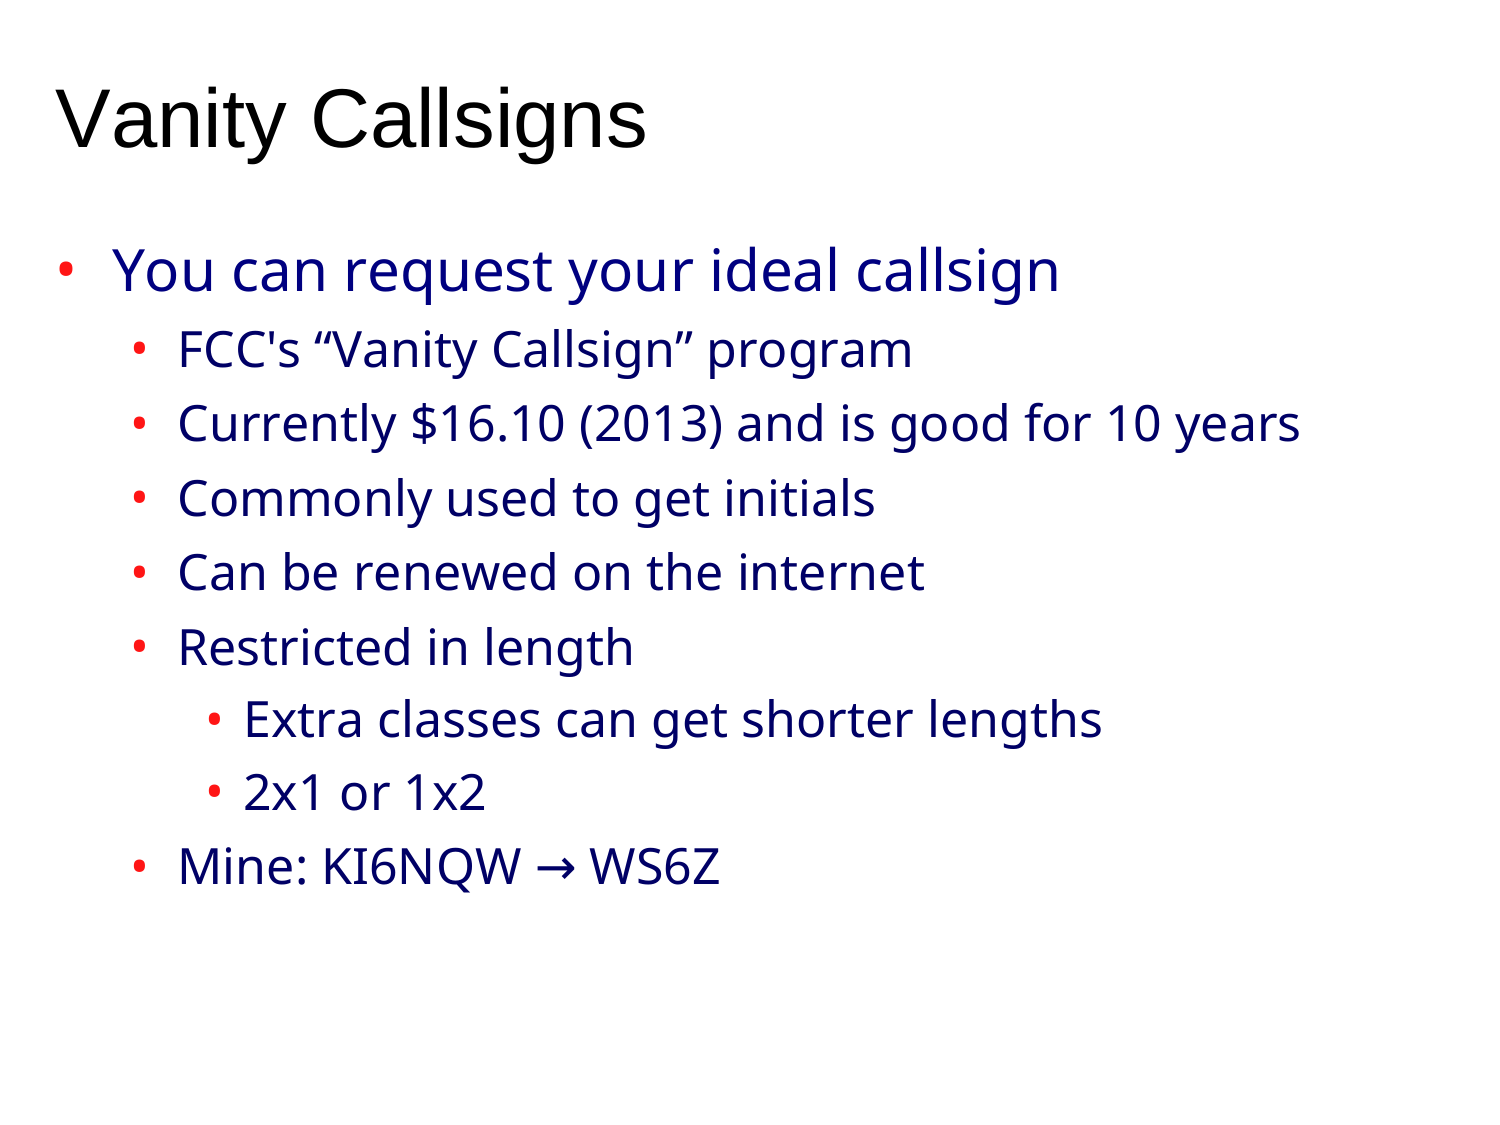

# Vanity Callsigns
You can request your ideal callsign
FCC's “Vanity Callsign” program
Currently $16.10 (2013) and is good for 10 years
Commonly used to get initials
Can be renewed on the internet
Restricted in length
Extra classes can get shorter lengths
2x1 or 1x2
Mine: KI6NQW → WS6Z